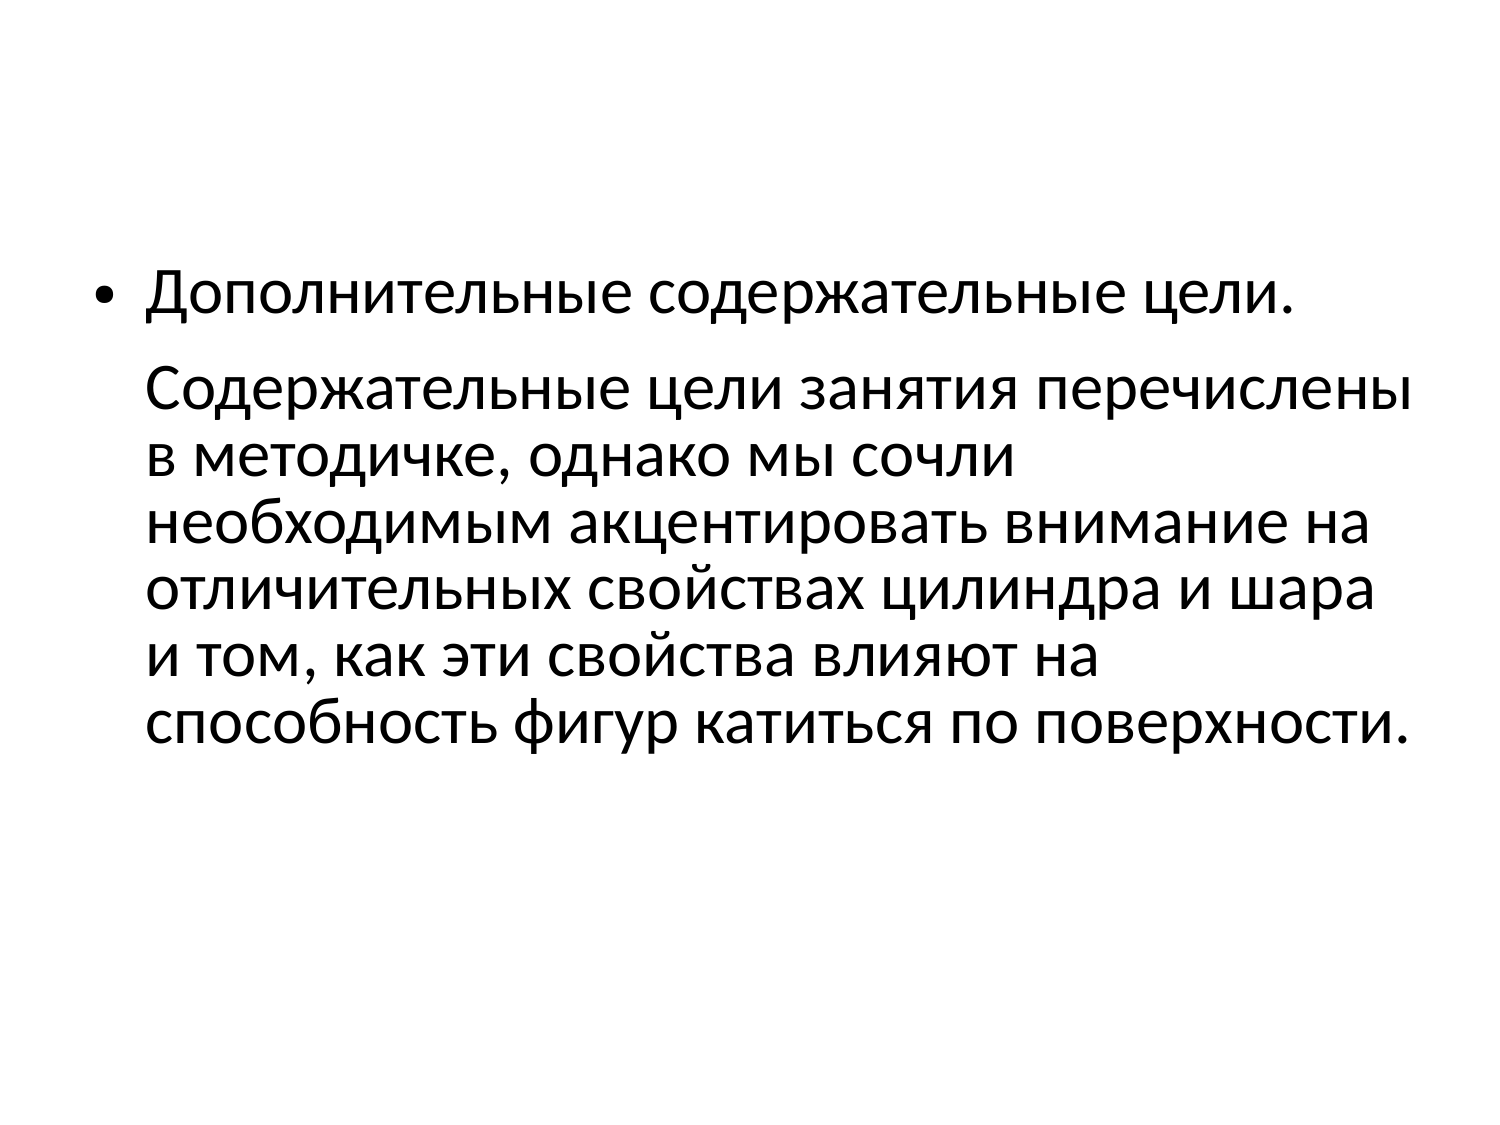

# Дополнительные содержательные цели.
Содержательные цели занятия перечислены в методичке, однако мы сочли необходимым акцентировать внимание на отличительных свойствах цилиндра и шара и том, как эти свойства влияют на способность фигур катиться по поверхности.